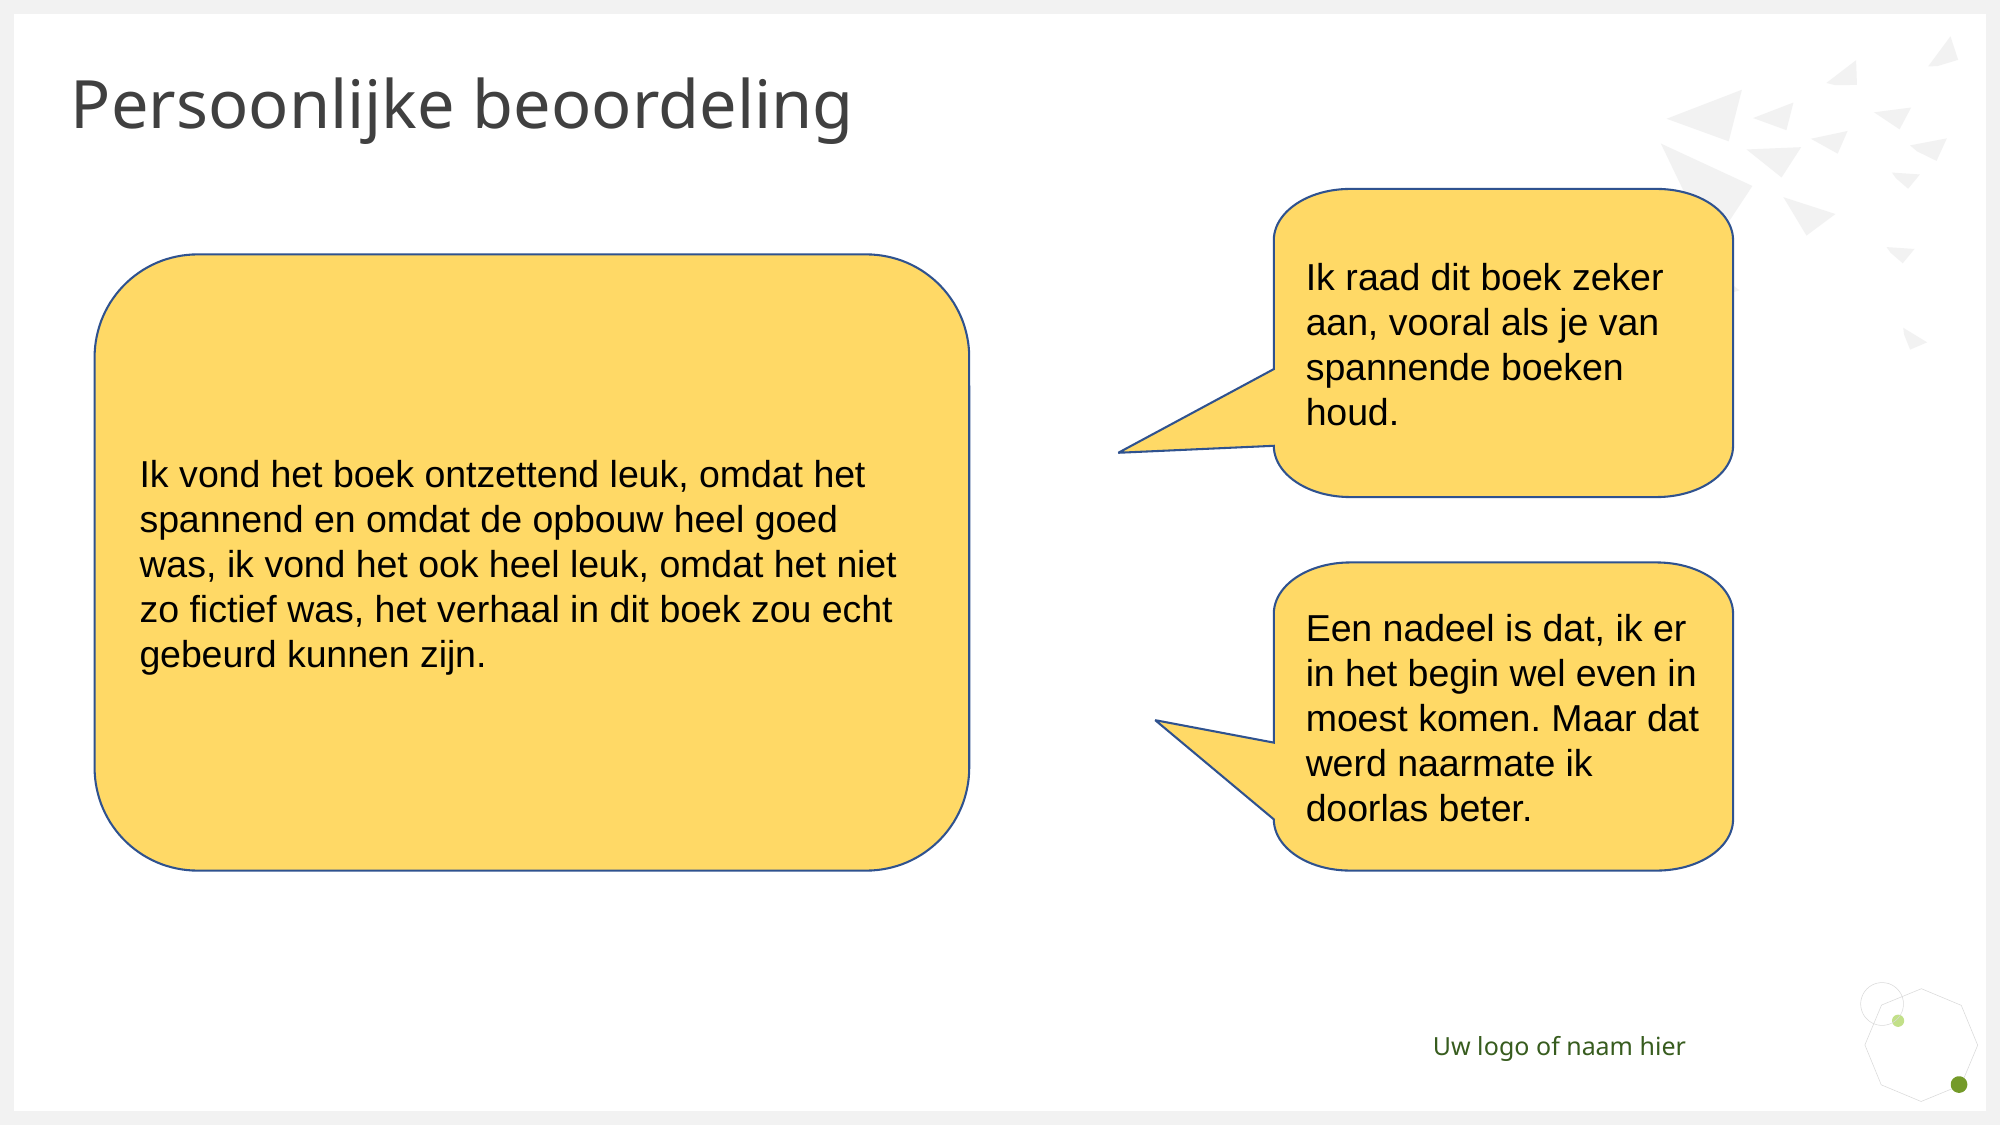

# Persoonlijke beoordeling
Ik raad dit boek zeker aan, vooral als je van spannende boeken houd.
Ik vond het boek ontzettend leuk, omdat het spannend en omdat de opbouw heel goed was, ik vond het ook heel leuk, omdat het niet zo fictief was, het verhaal in dit boek zou echt gebeurd kunnen zijn.
Een nadeel is dat, ik er in het begin wel even in moest komen. Maar dat werd naarmate ik doorlas beter.